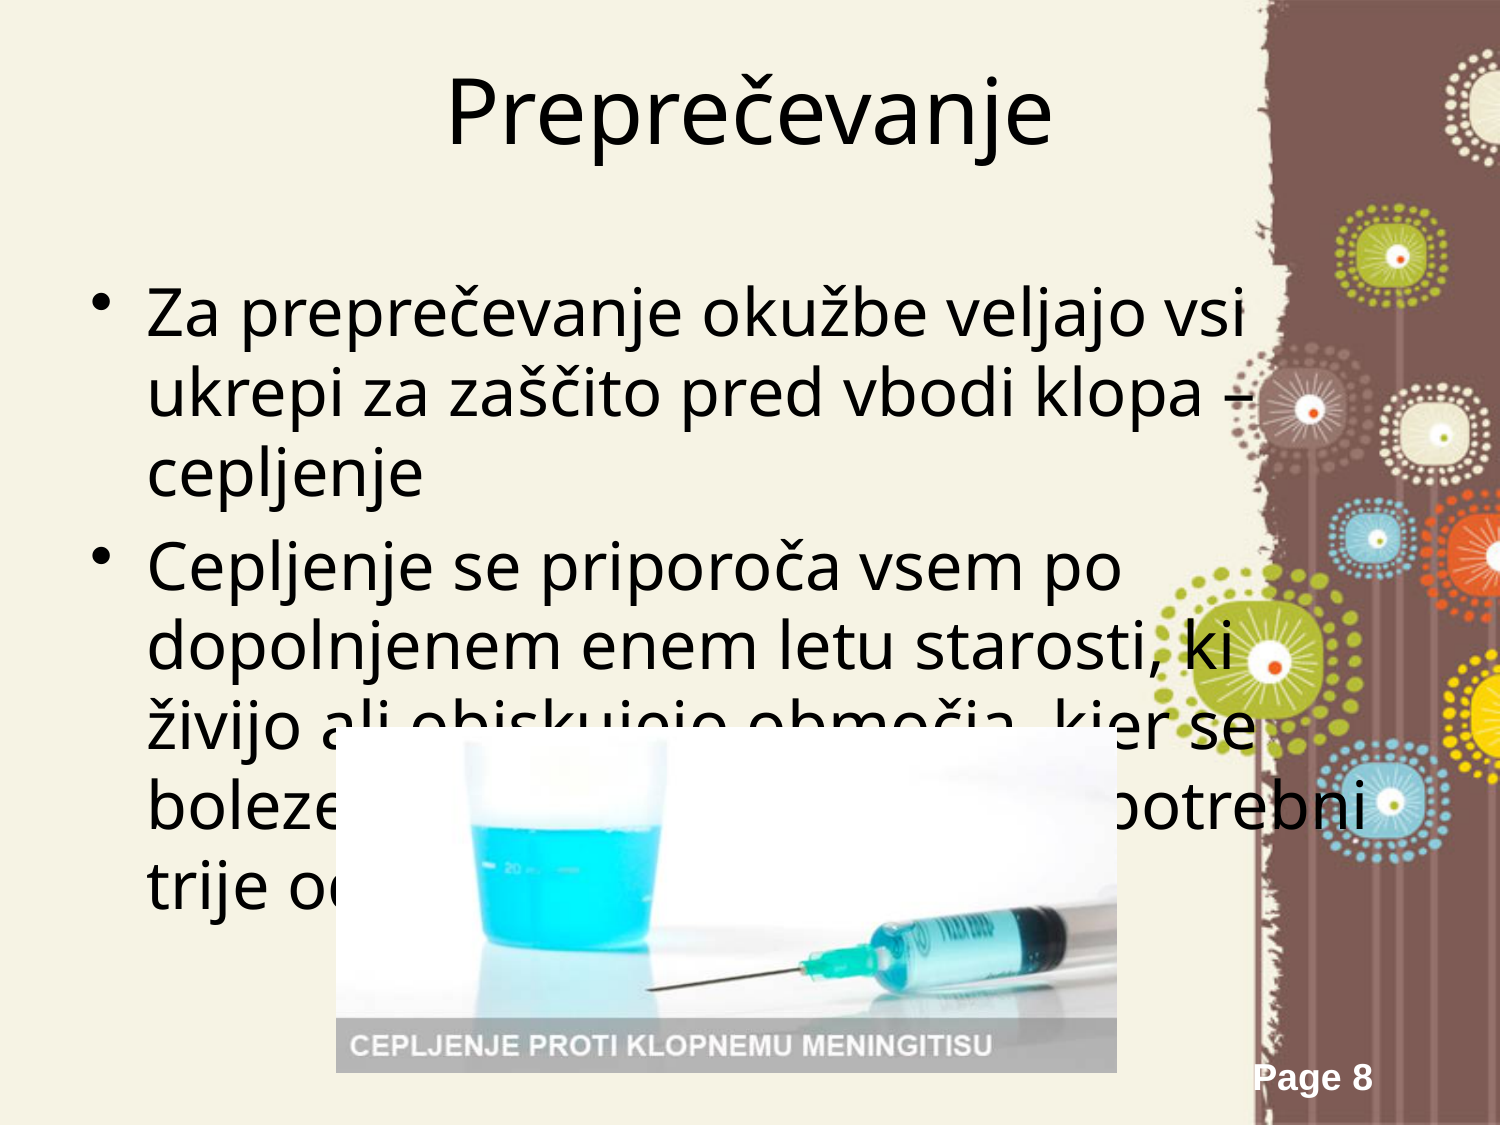

# Preprečevanje
Za preprečevanje okužbe veljajo vsi ukrepi za zaščito pred vbodi klopa –cepljenje
Cepljenje se priporoča vsem po dopolnjenem enem letu starosti, ki živijo ali obiskujejo območja, kjer se bolezen pojavlja. Za zaščito so potrebni trije odmerki.